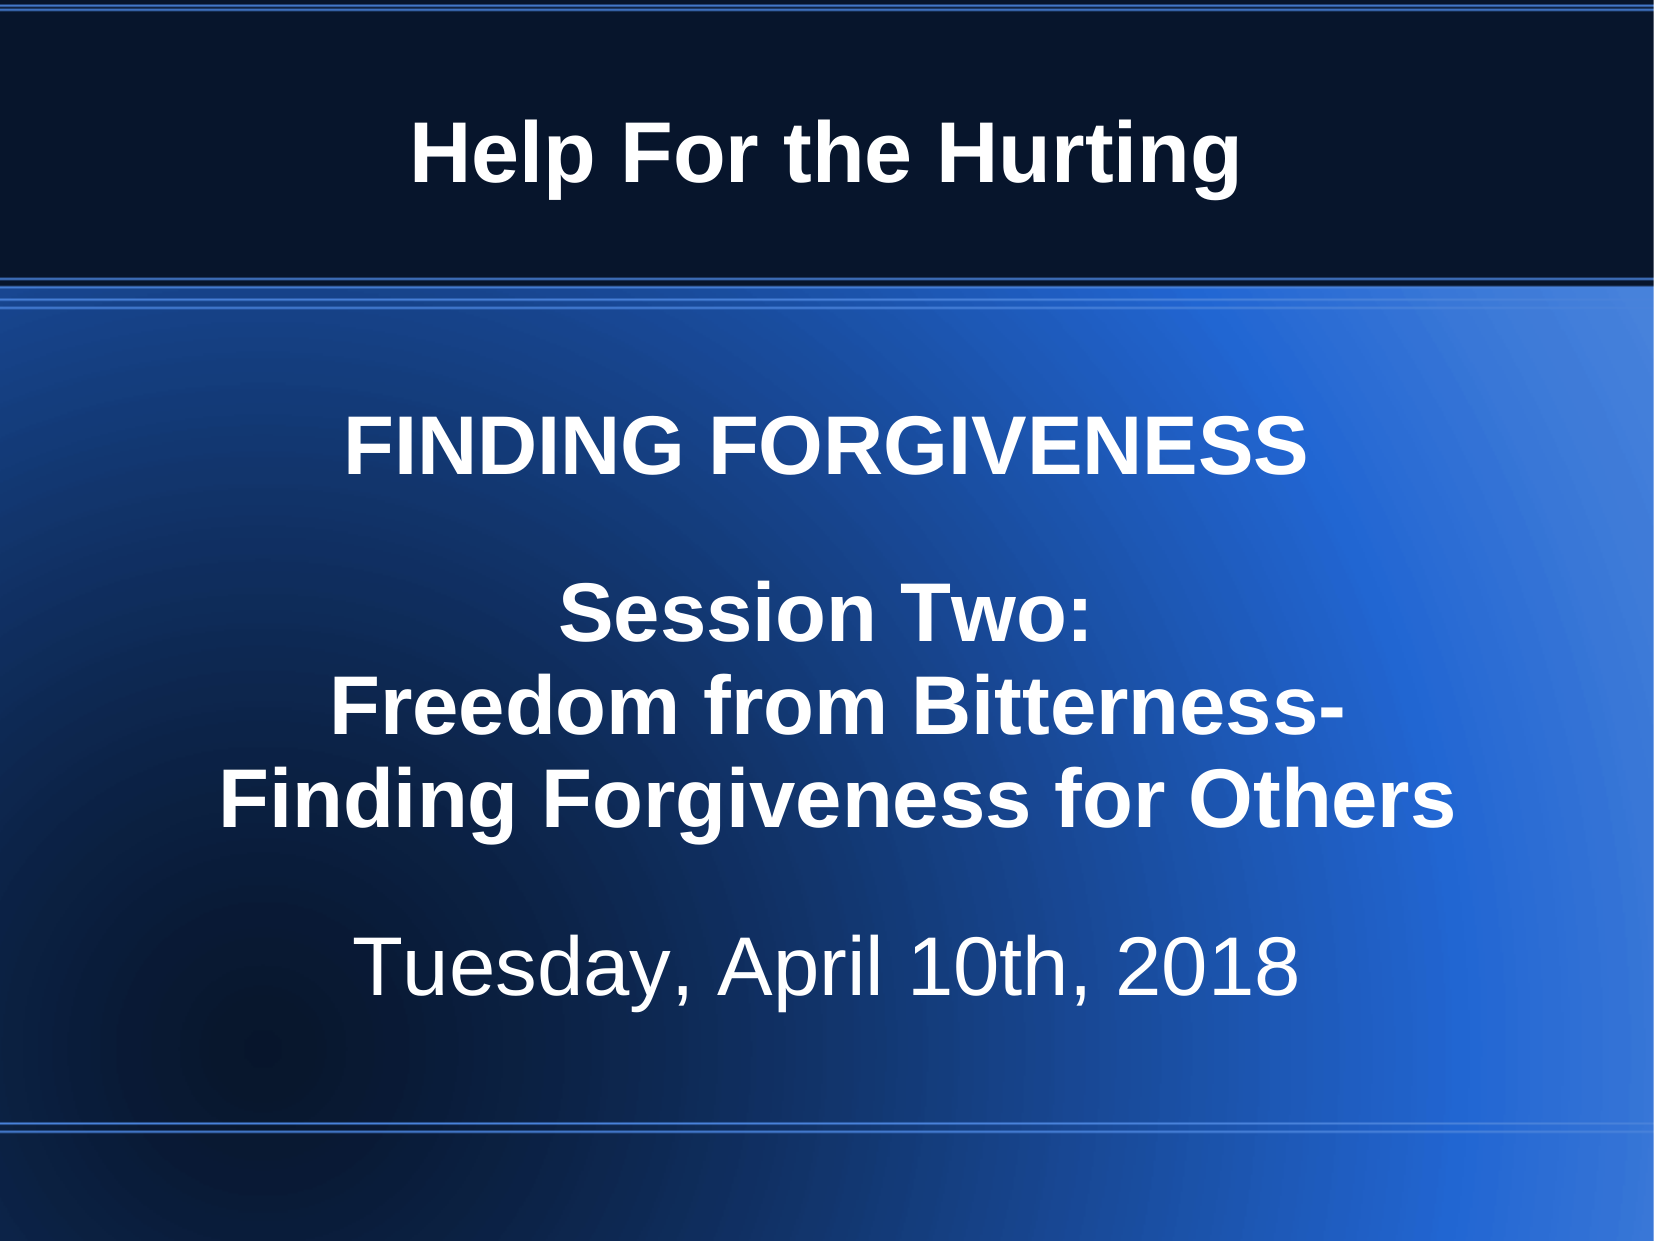

# Help For the Hurting
FINDING FORGIVENESS
Session Two:
 Freedom from Bitterness-
 Finding Forgiveness for Others
Tuesday, April 10th, 2018